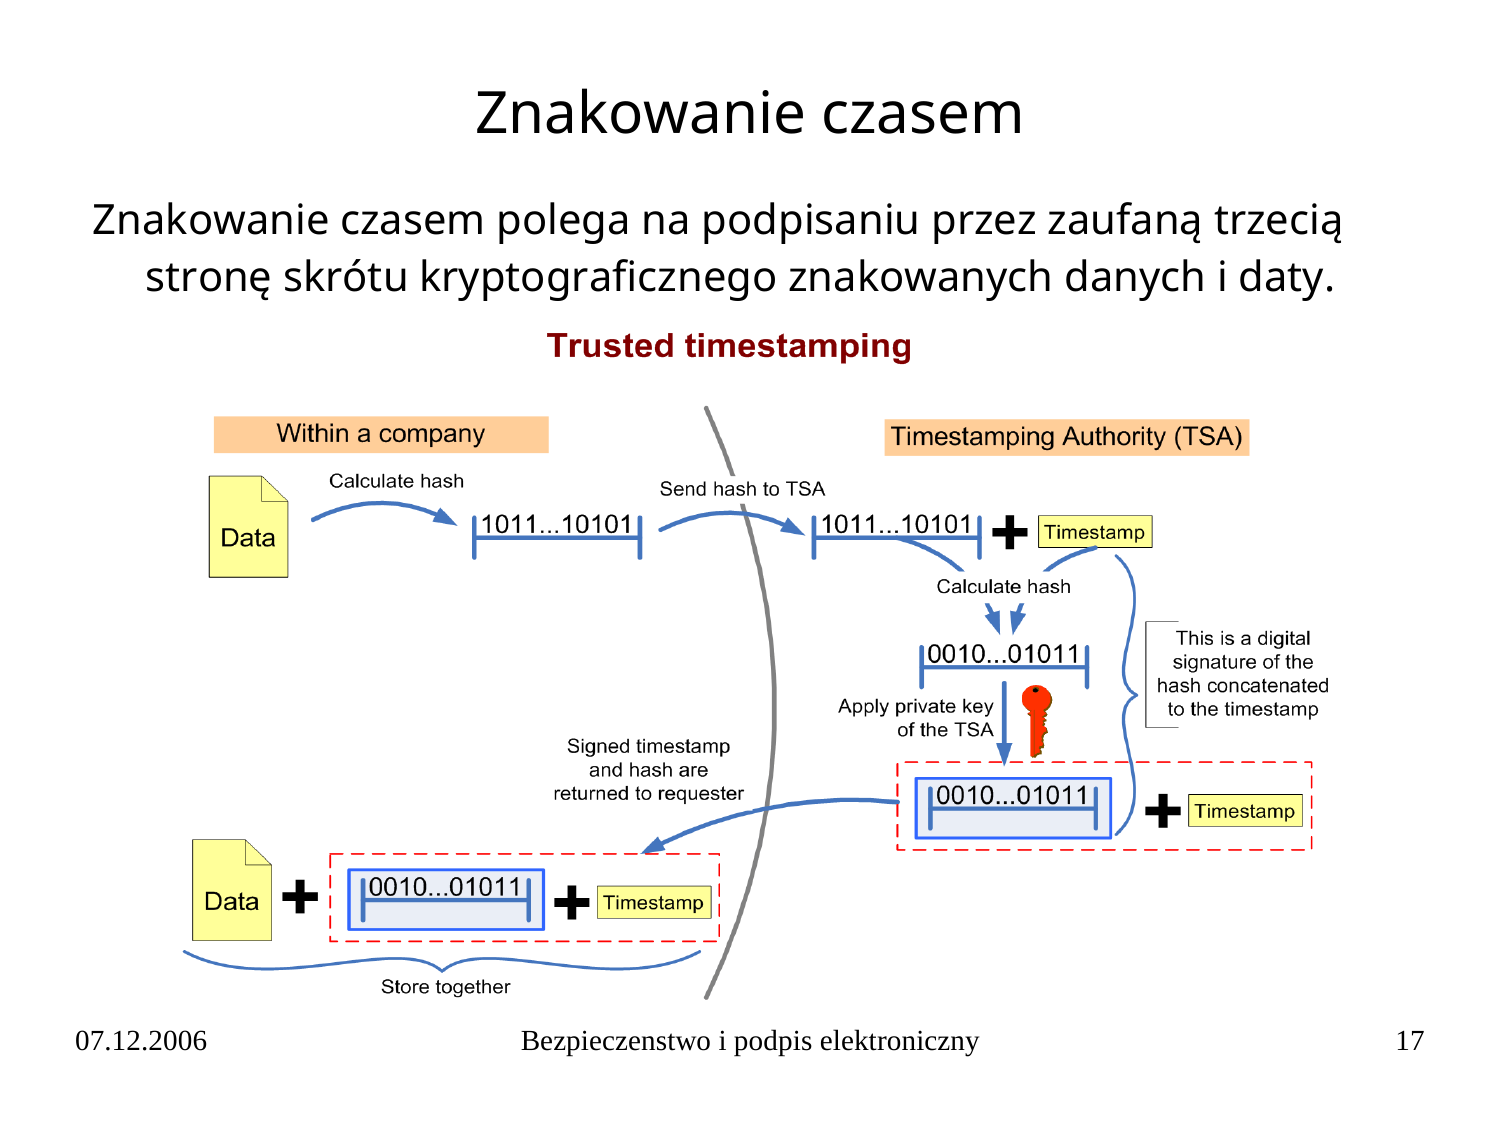

# Znakowanie czasem
Znakowanie czasem polega na podpisaniu przez zaufaną trzecią stronę skrótu kryptograficznego znakowanych danych i daty.
07.12.2006
Bezpieczenstwo i podpis elektroniczny
17